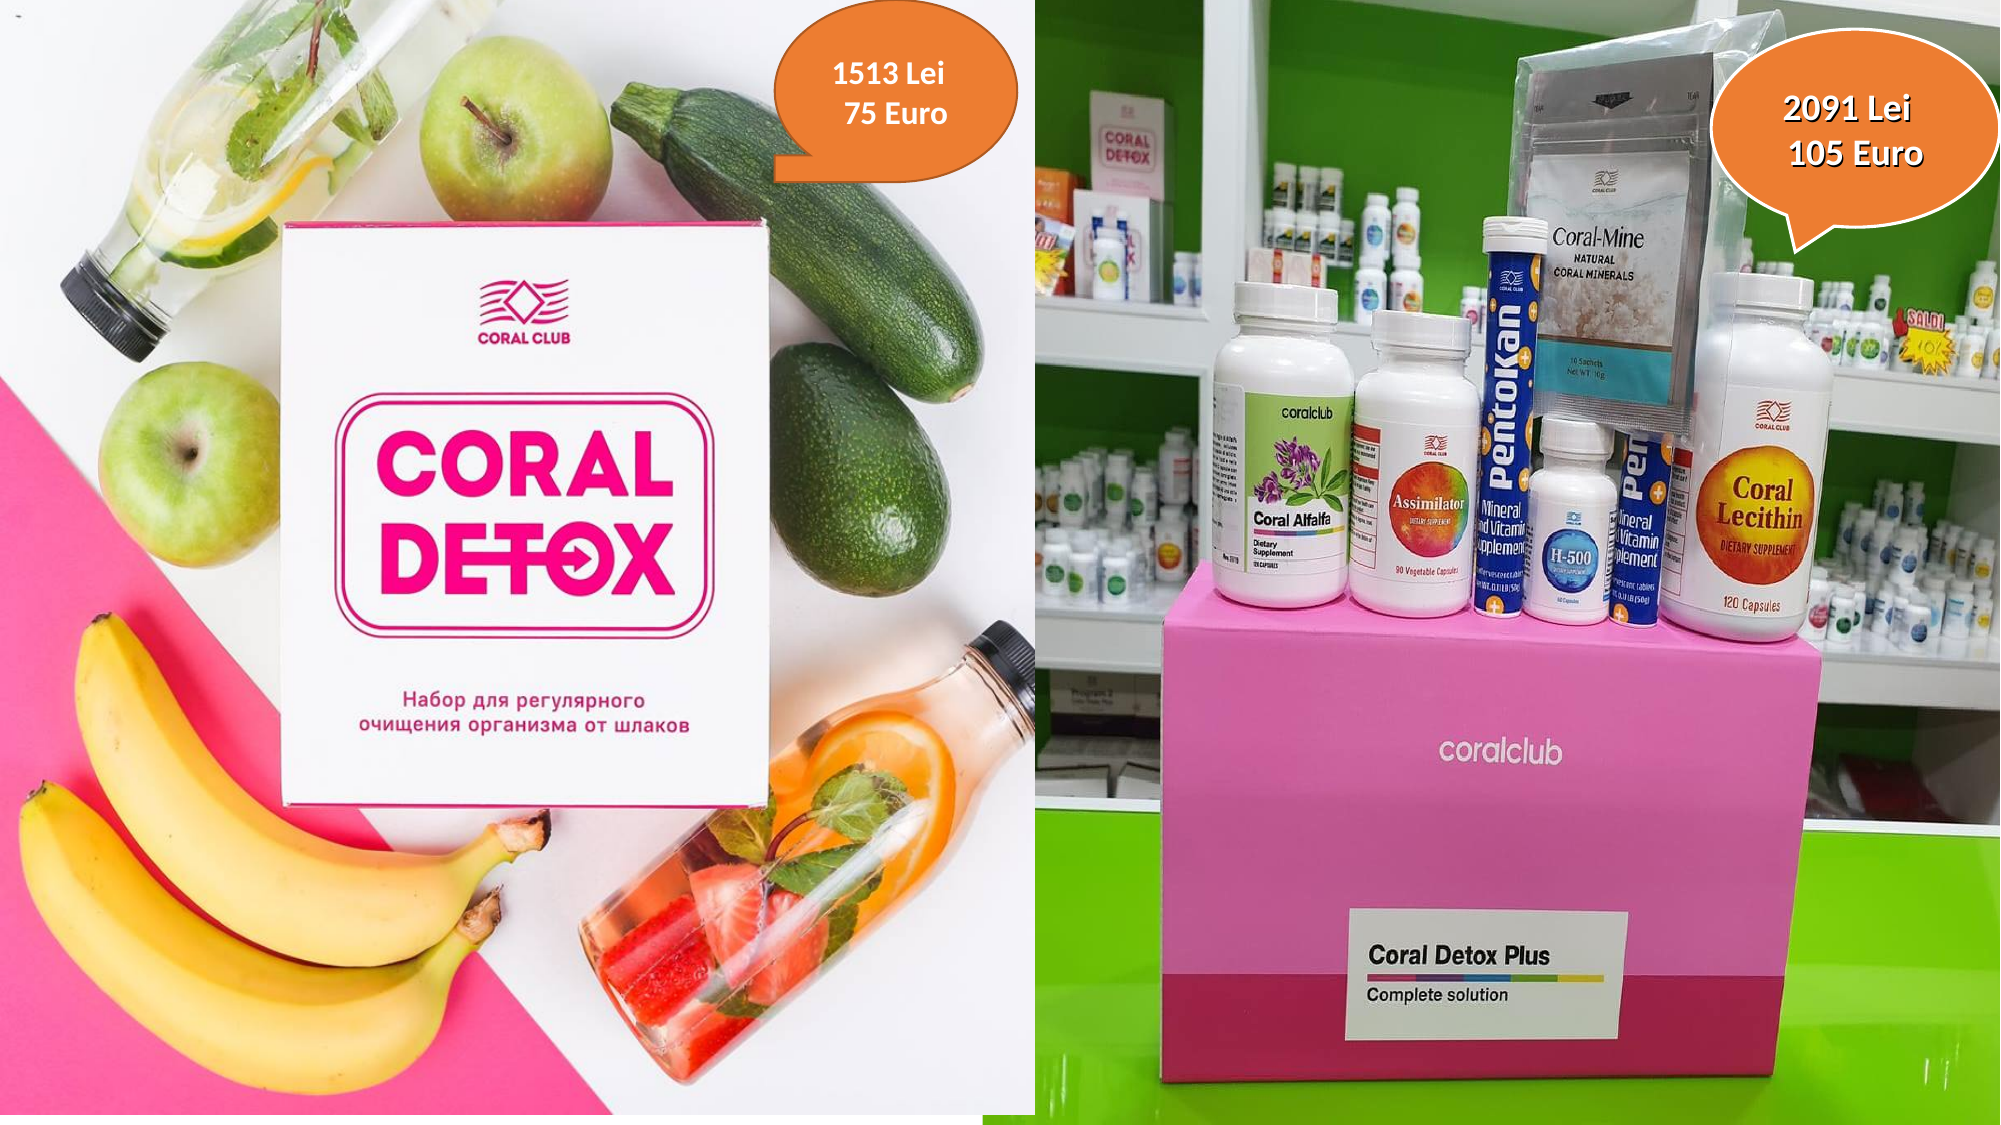

1513 Lei 75 Euro
2091 Lei 105 Euro